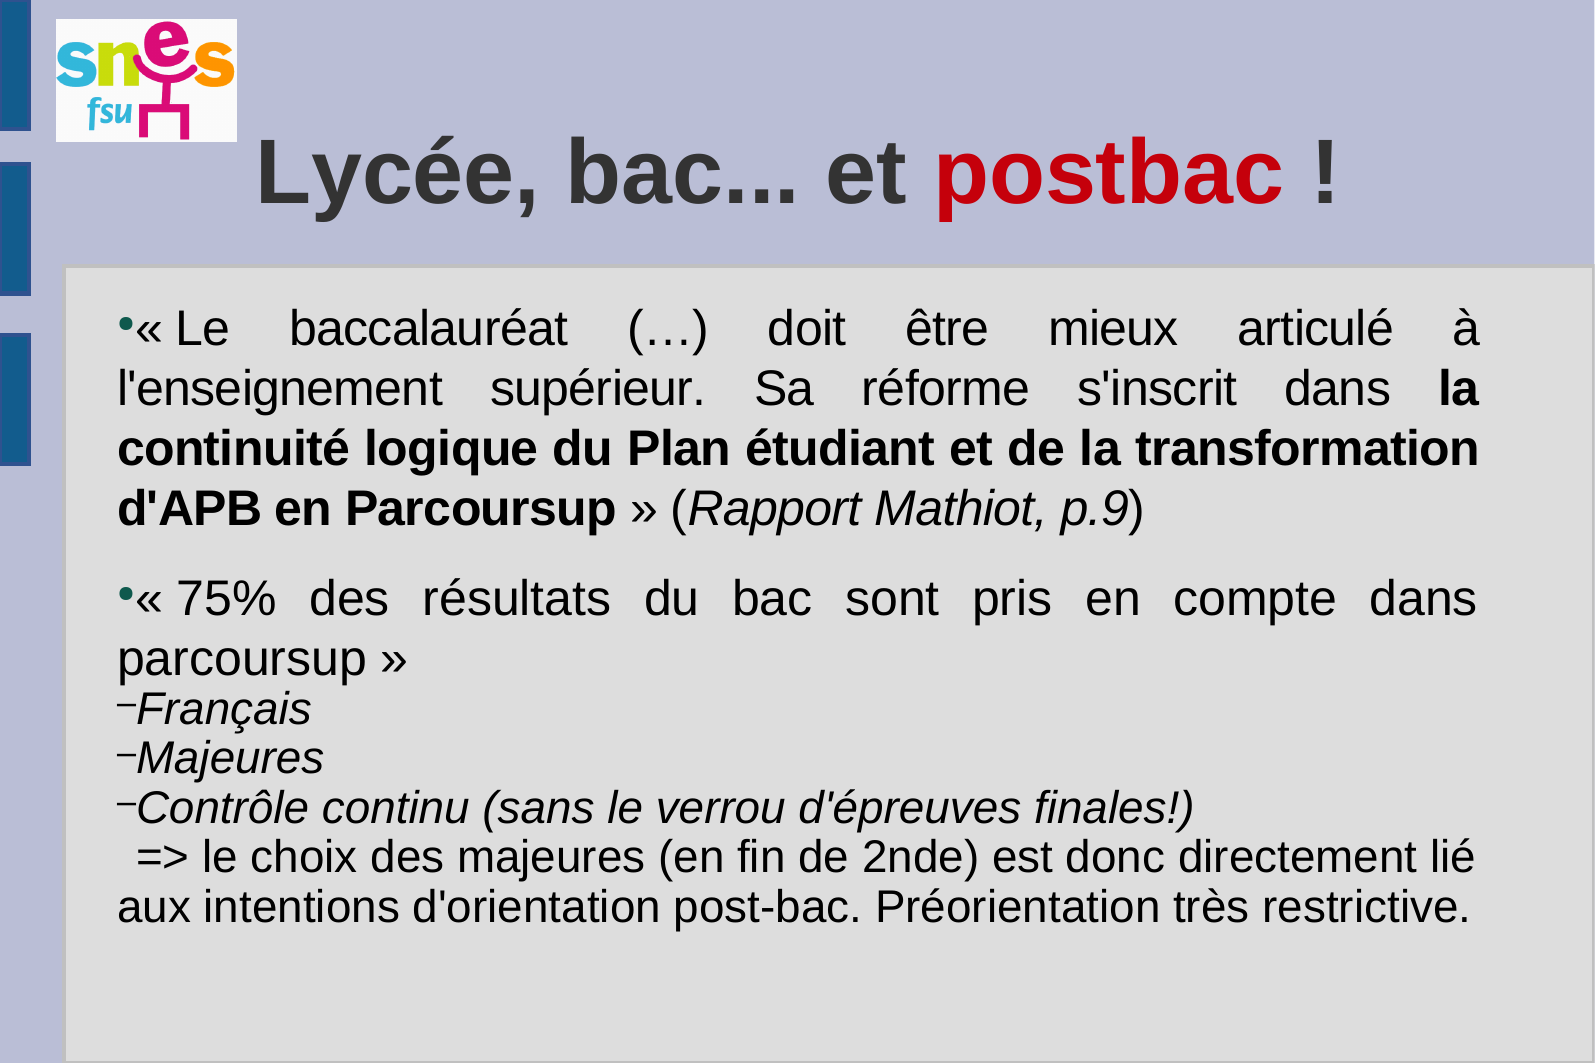

# Lycée, bac... et postbac !
« Le baccalauréat (…) doit être mieux articulé à l'enseignement supérieur. Sa réforme s'inscrit dans la continuité logique du Plan étudiant et de la transformation d'APB en Parcoursup » (Rapport Mathiot, p.9)
« 75% des résultats du bac sont pris en compte dans parcoursup »
Français
Majeures
Contrôle continu (sans le verrou d'épreuves finales!)
=> le choix des majeures (en fin de 2nde) est donc directement lié aux intentions d'orientation post-bac. Préorientation très restrictive.